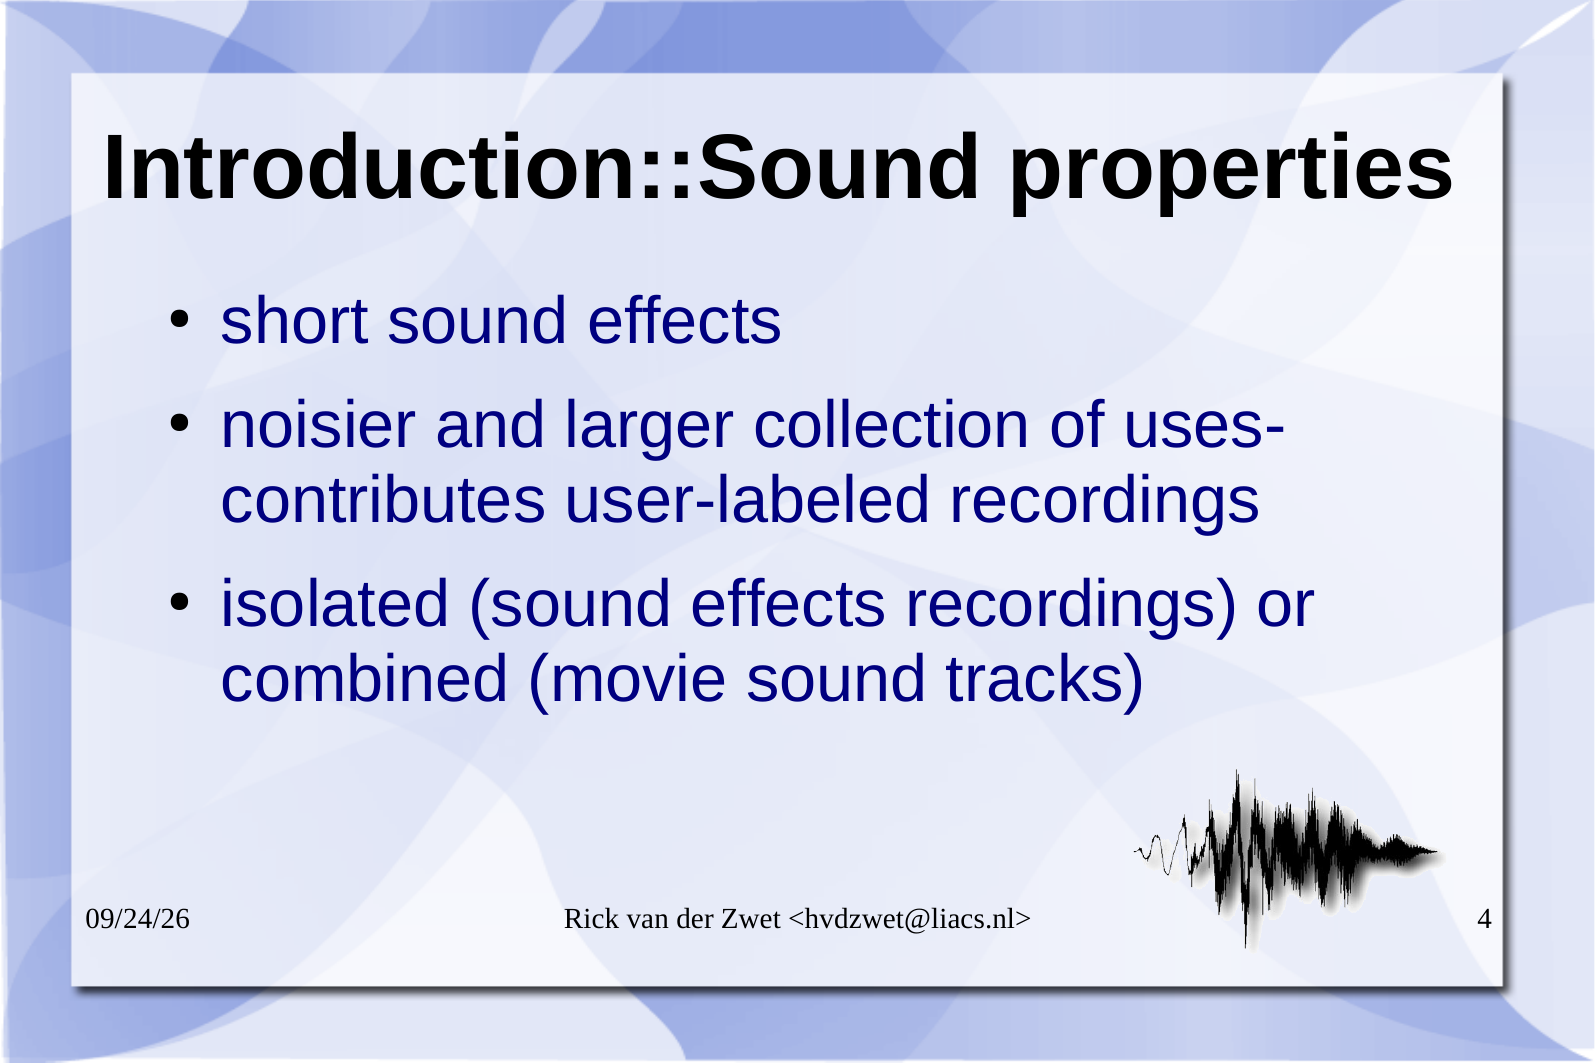

# Introduction::Sound properties
short sound effects
noisier and larger collection of uses-contributes user-labeled recordings
isolated (sound effects recordings) or combined (movie sound tracks)
Rick van der Zwet <hvdzwet@liacs.nl>
4